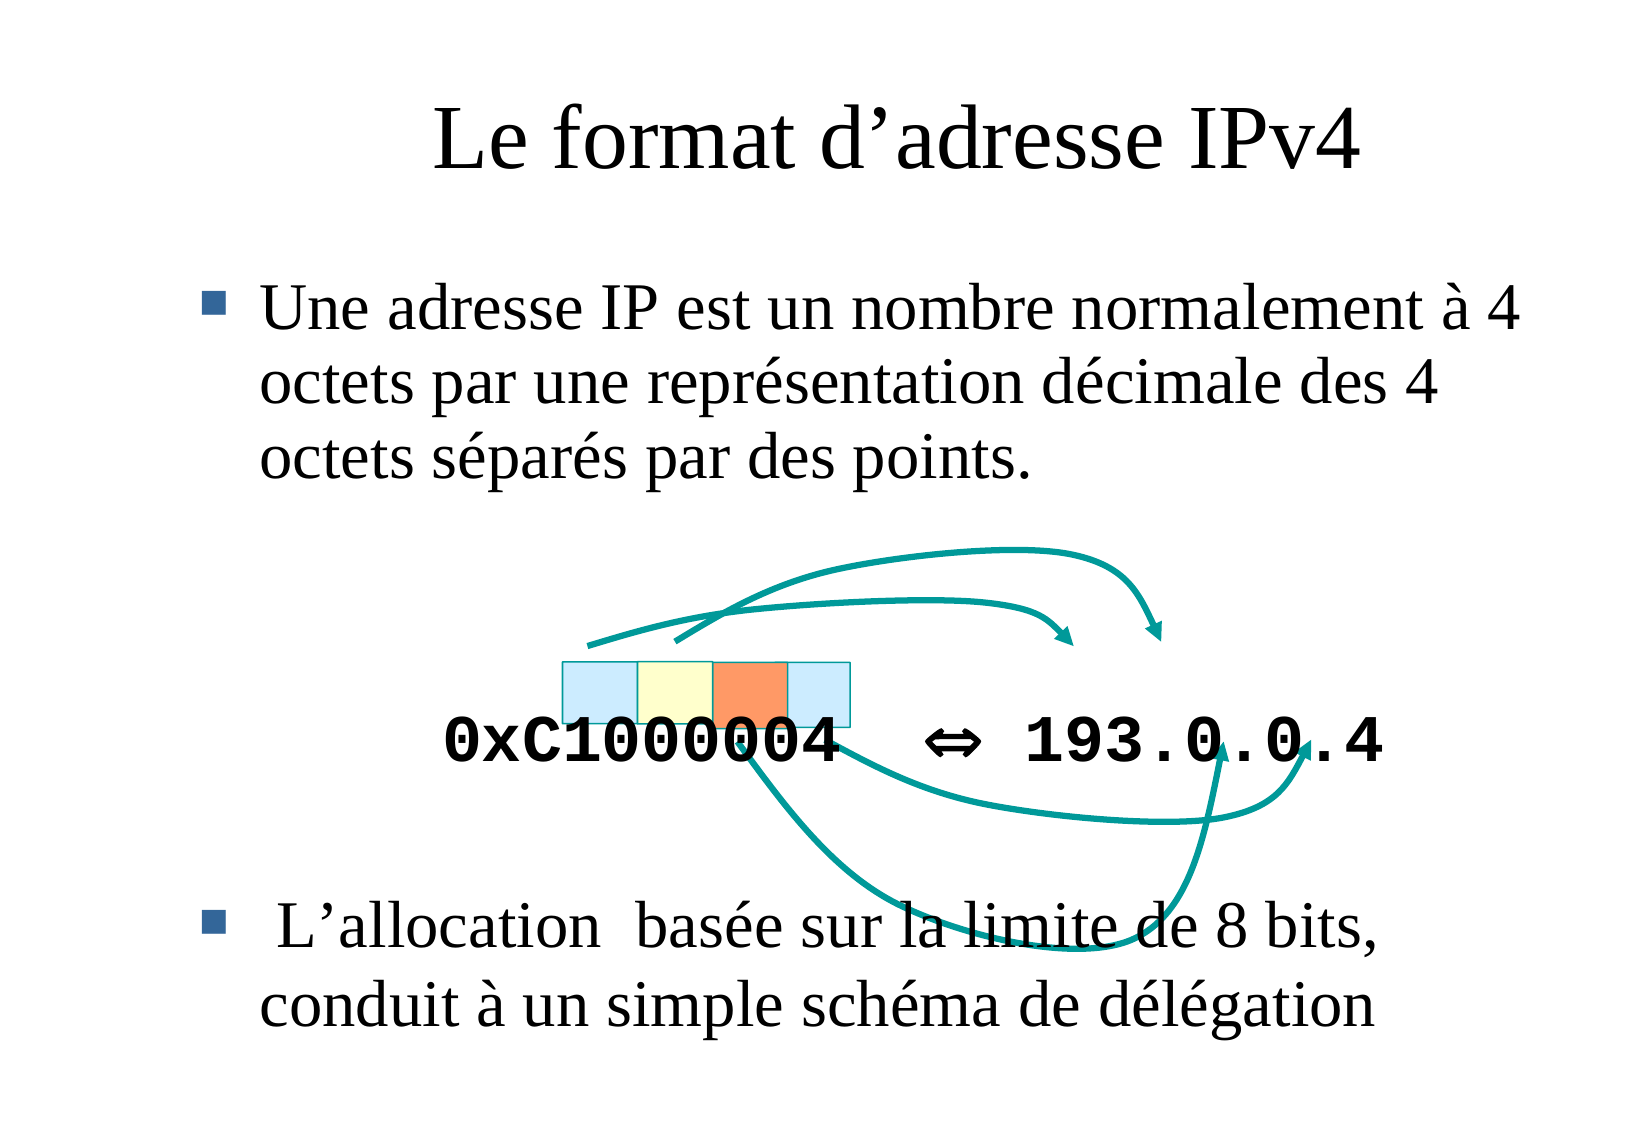

Le format d’adresse IPv4
Une adresse IP est un nombre normalement à 4 octets par une représentation décimale des 4 octets séparés par des points.
			0xC1000004  193.0.0.4
 L’allocation basée sur la limite de 8 bits, conduit à un simple schéma de délégation